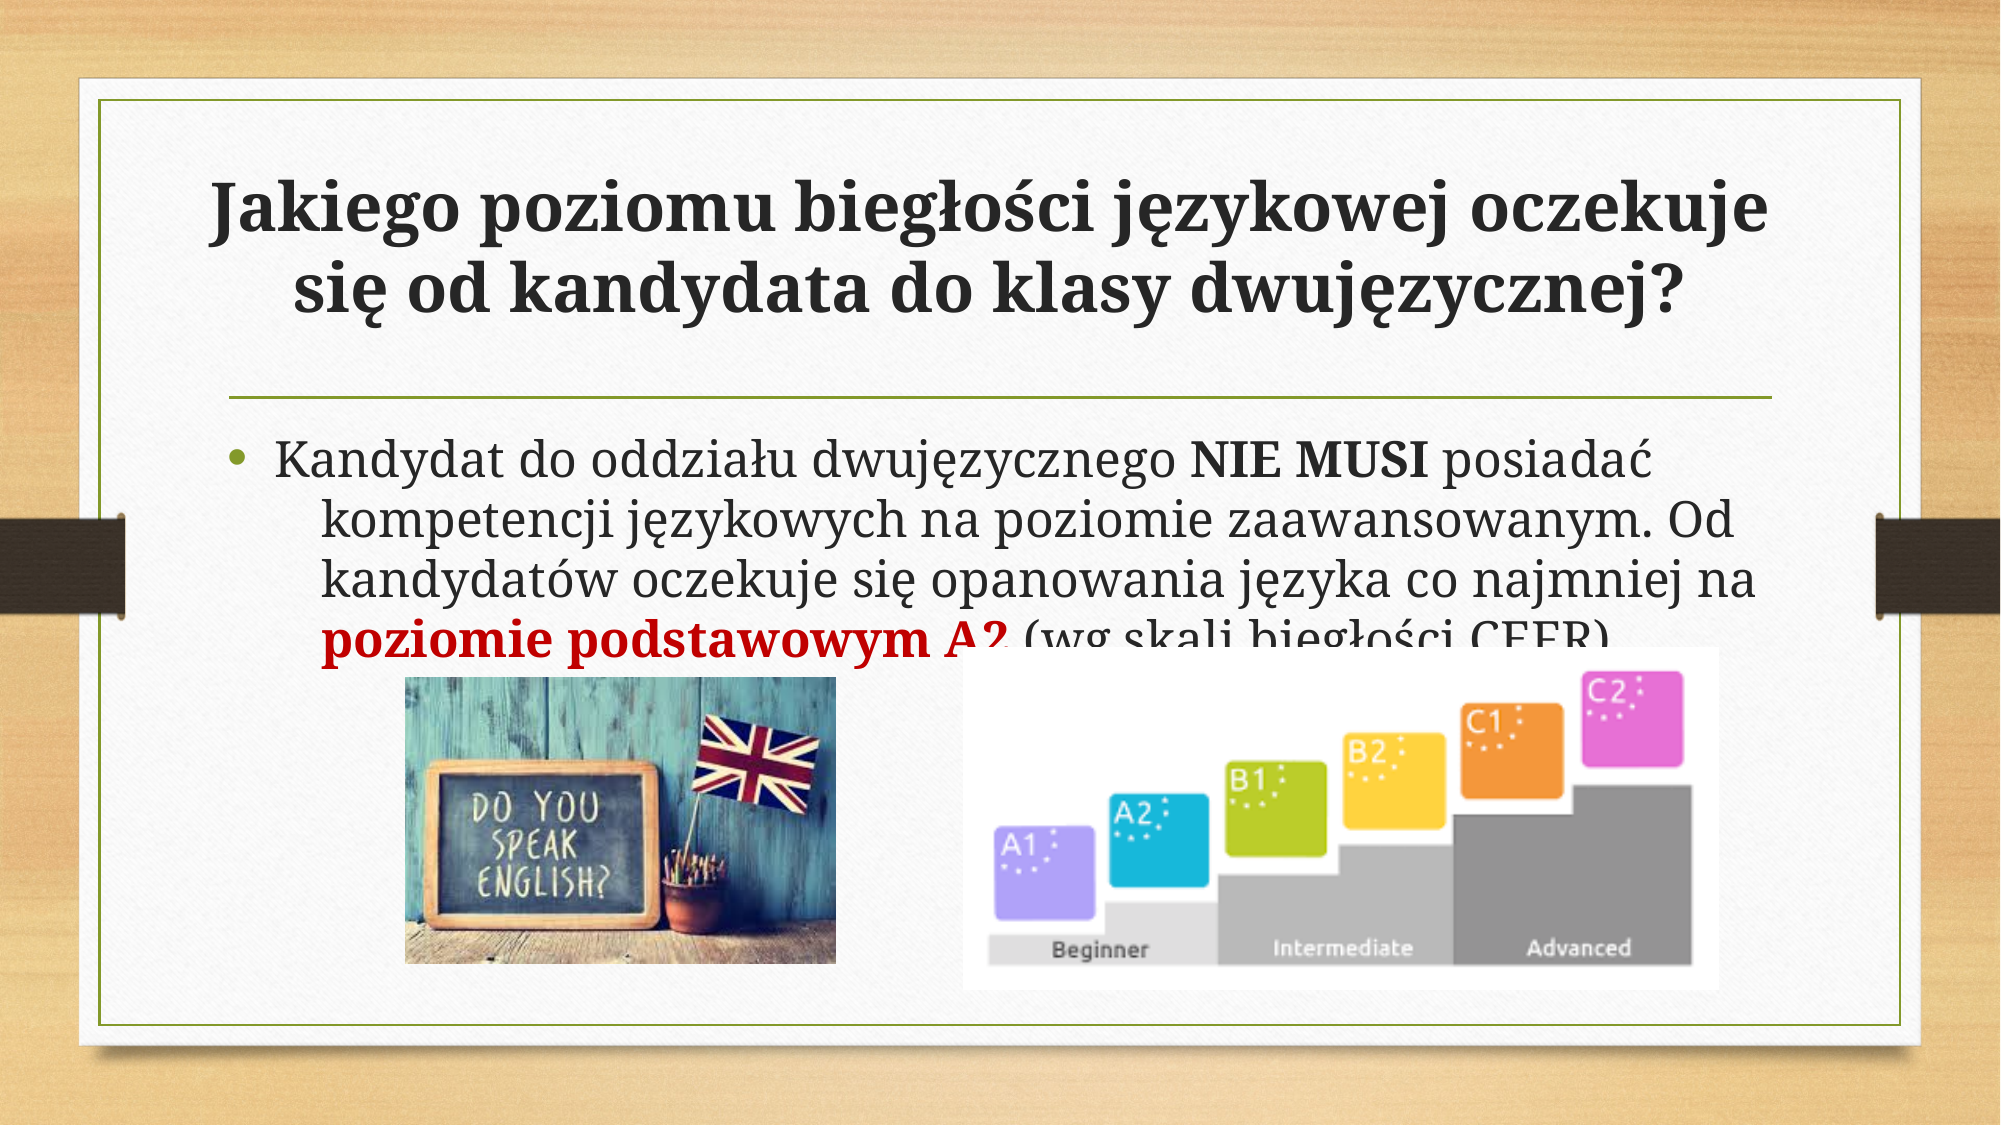

# Jakiego poziomu biegłości językowej oczekuje się od kandydata do klasy dwujęzycznej?
Kandydat do oddziału dwujęzycznego NIE MUSI posiadać kompetencji językowych na poziomie zaawansowanym. Od kandydatów oczekuje się opanowania języka co najmniej na poziomie podstawowym A2 (wg skali biegłości CEFR).